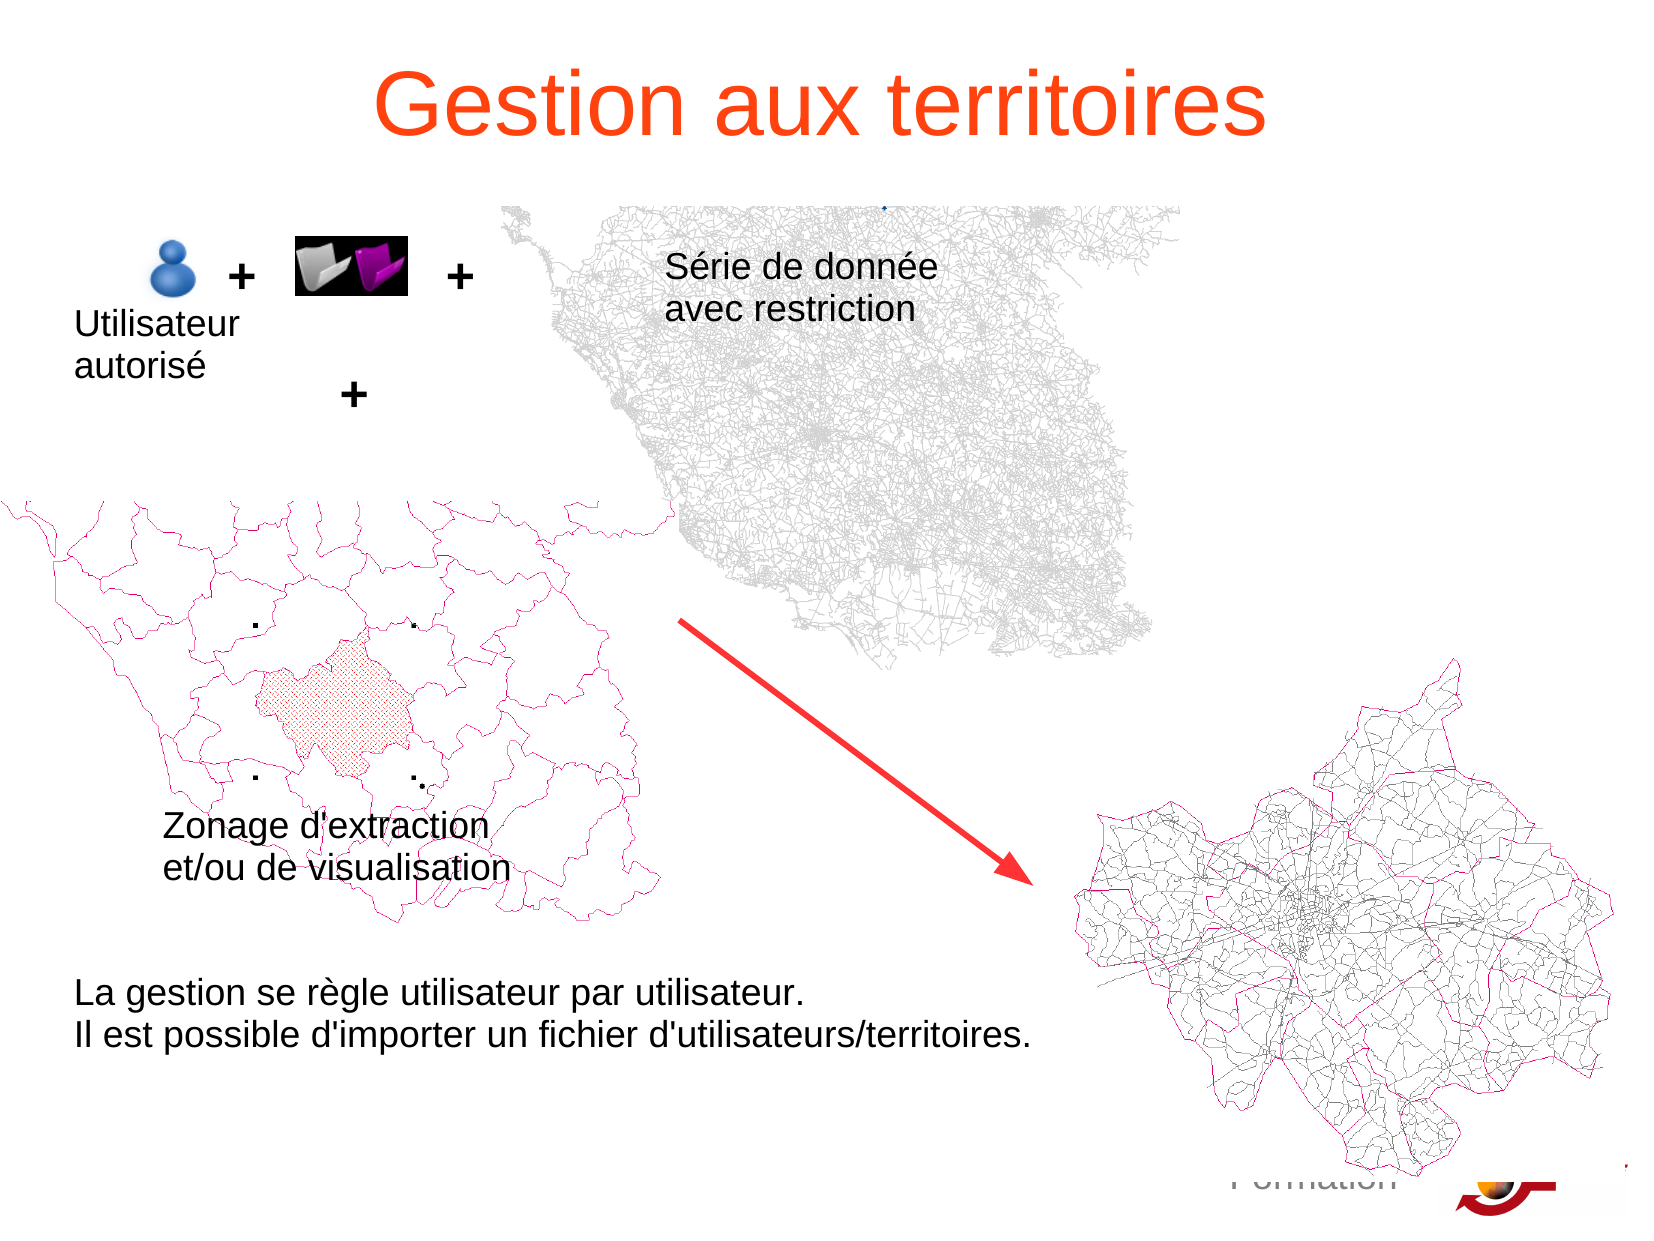

# Gestion aux territoires
Série de donnée
avec restriction
+
+
Utilisateur
autorisé
+
Zonage d'extraction
et/ou de visualisation
La gestion se règle utilisateur par utilisateur.
Il est possible d'importer un fichier d'utilisateurs/territoires.